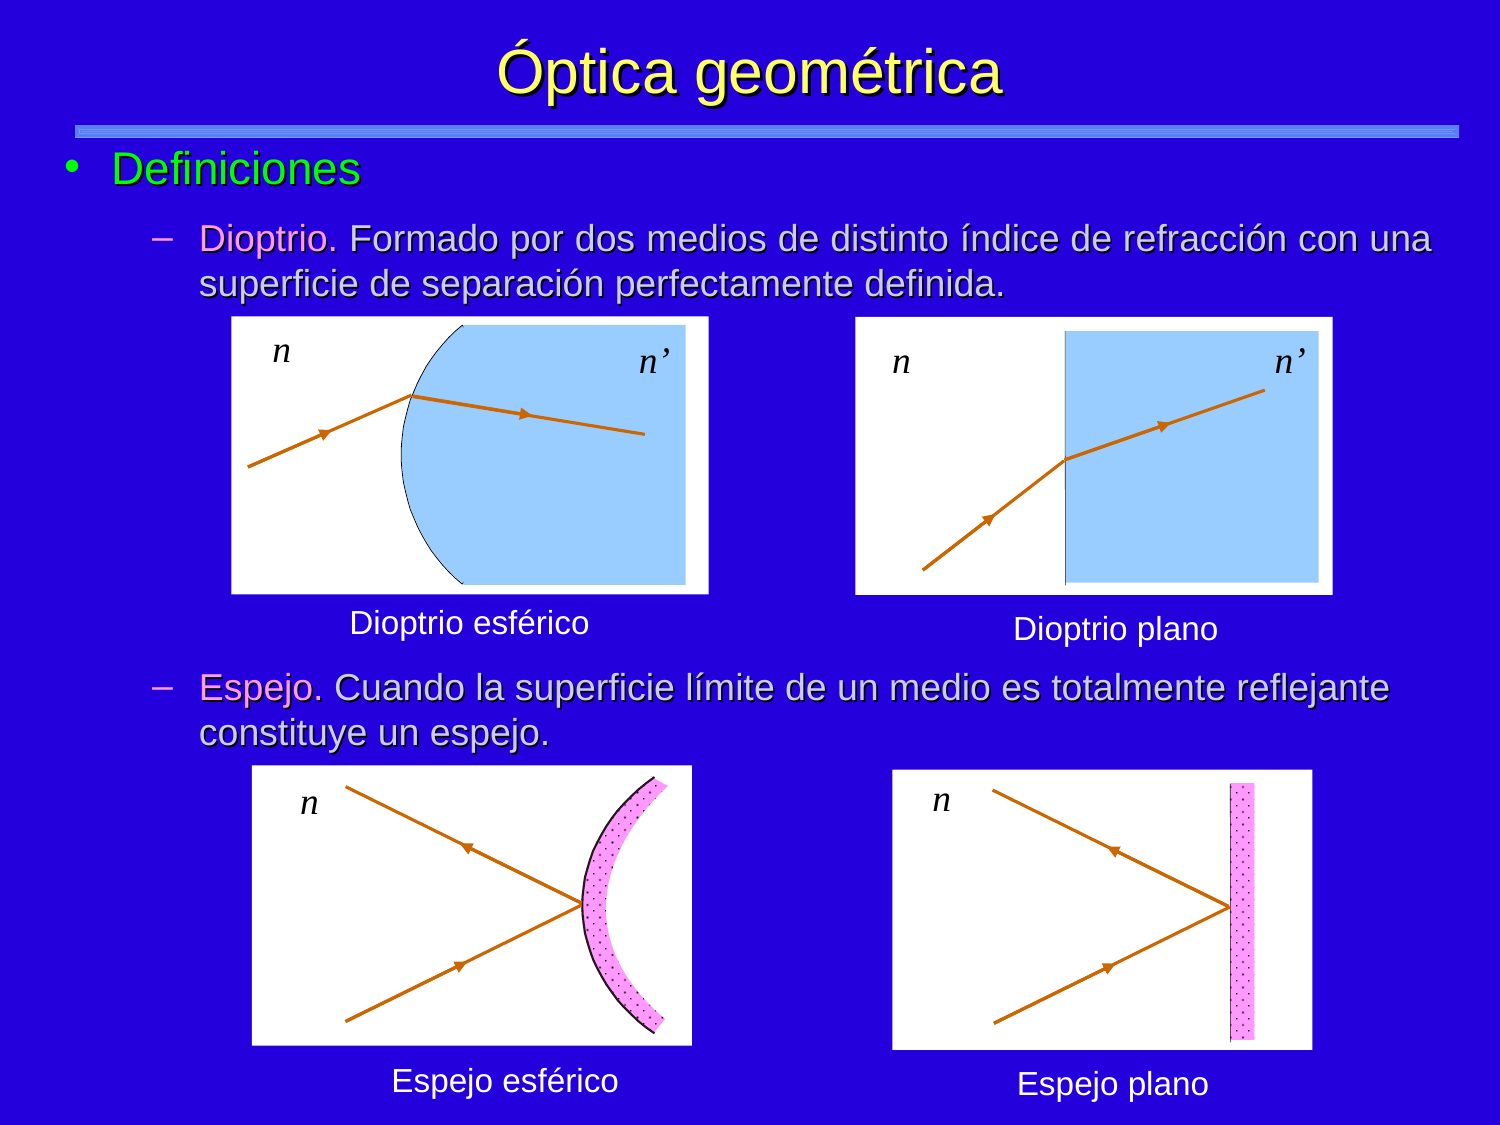

Óptica geométrica
Definiciones
Dioptrio. Formado por dos medios de distinto índice de refracción con una superficie de separación perfectamente definida.
Espejo. Cuando la superficie límite de un medio es totalmente reflejante constituye un espejo.
n
n’
Dioptrio esférico
n
n’
Dioptrio plano
n
Espejo esférico
n
Espejo plano